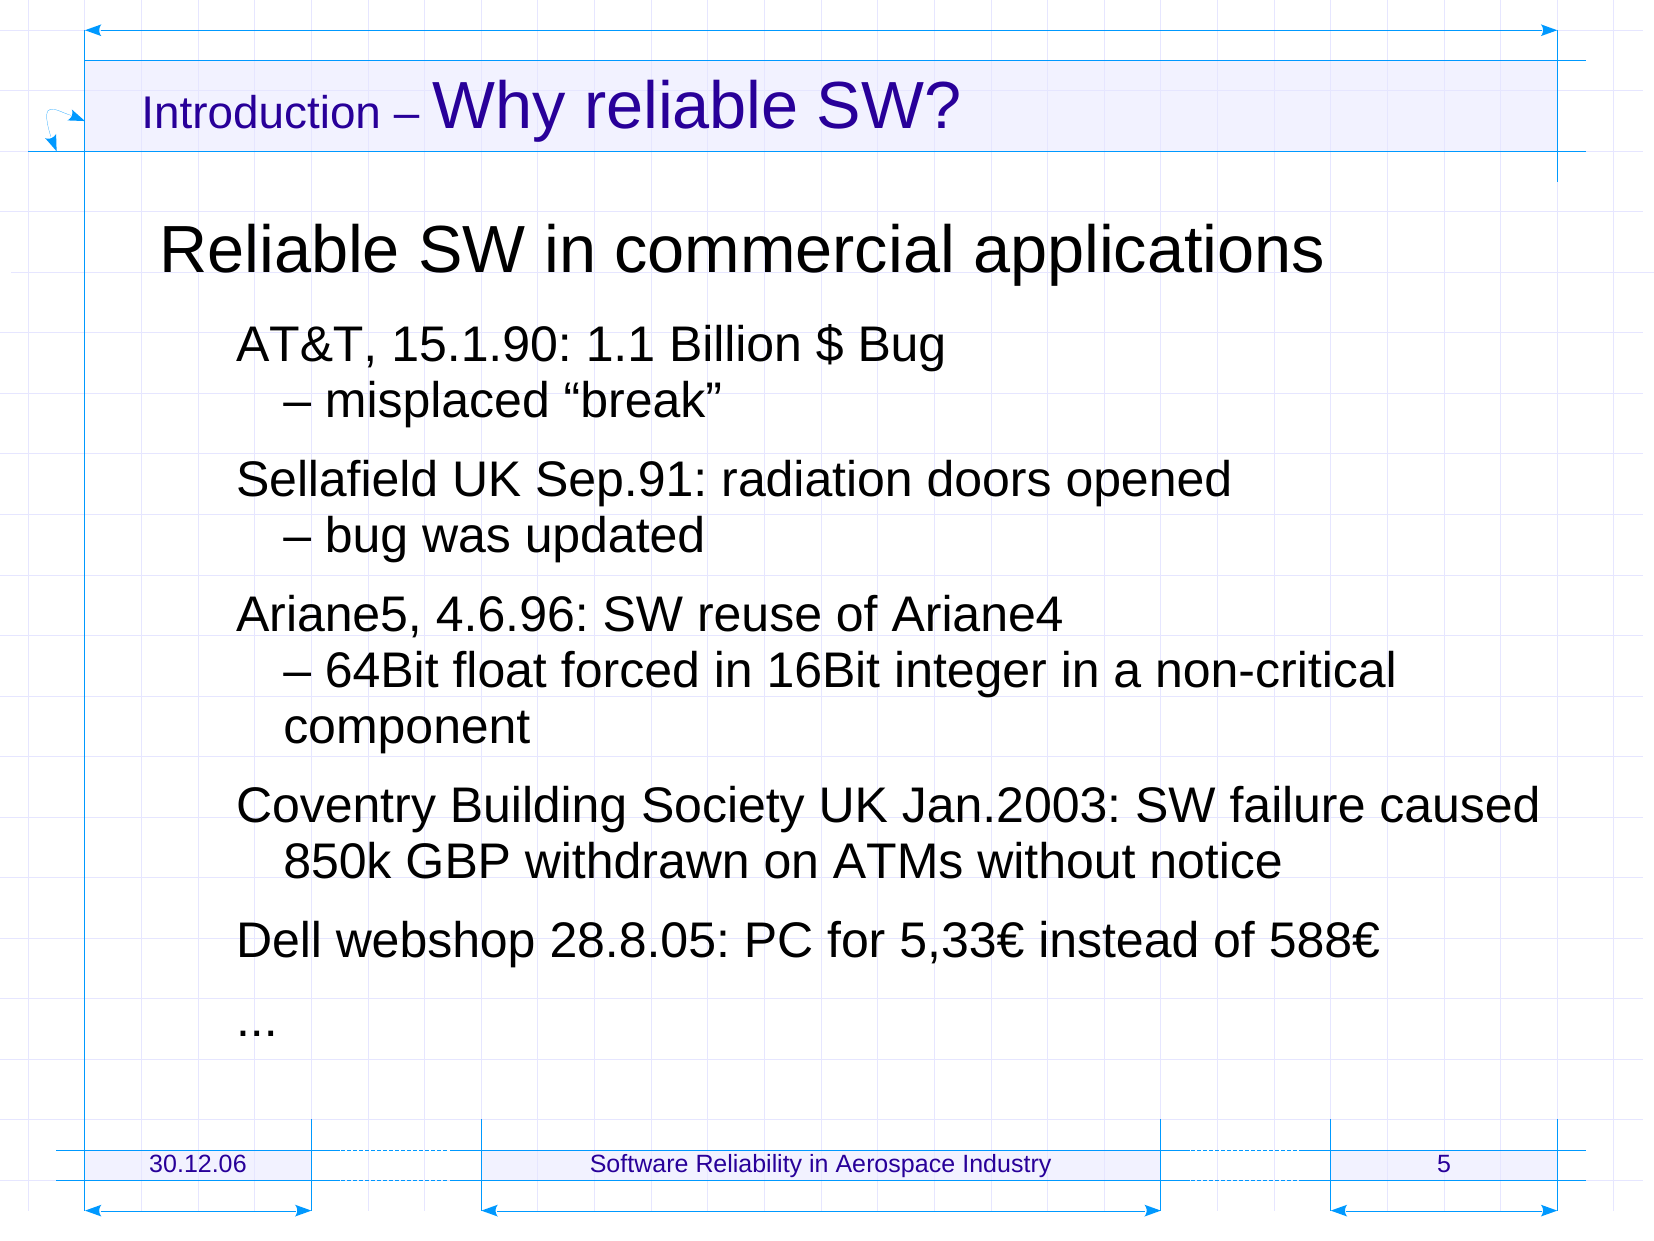

# Introduction – Why reliable SW?
Reliable SW in commercial applications
AT&T, 15.1.90: 1.1 Billion $ Bug
– misplaced “break”
Sellafield UK Sep.91: radiation doors opened
– bug was updated
Ariane5, 4.6.96: SW reuse of Ariane4
– 64Bit float forced in 16Bit integer in a non-critical component
Coventry Building Society UK Jan.2003: SW failure caused 850k GBP withdrawn on ATMs without notice
Dell webshop 28.8.05: PC for 5,33€ instead of 588€
...
30.12.06
Software Reliability in Aerospace Industry
5